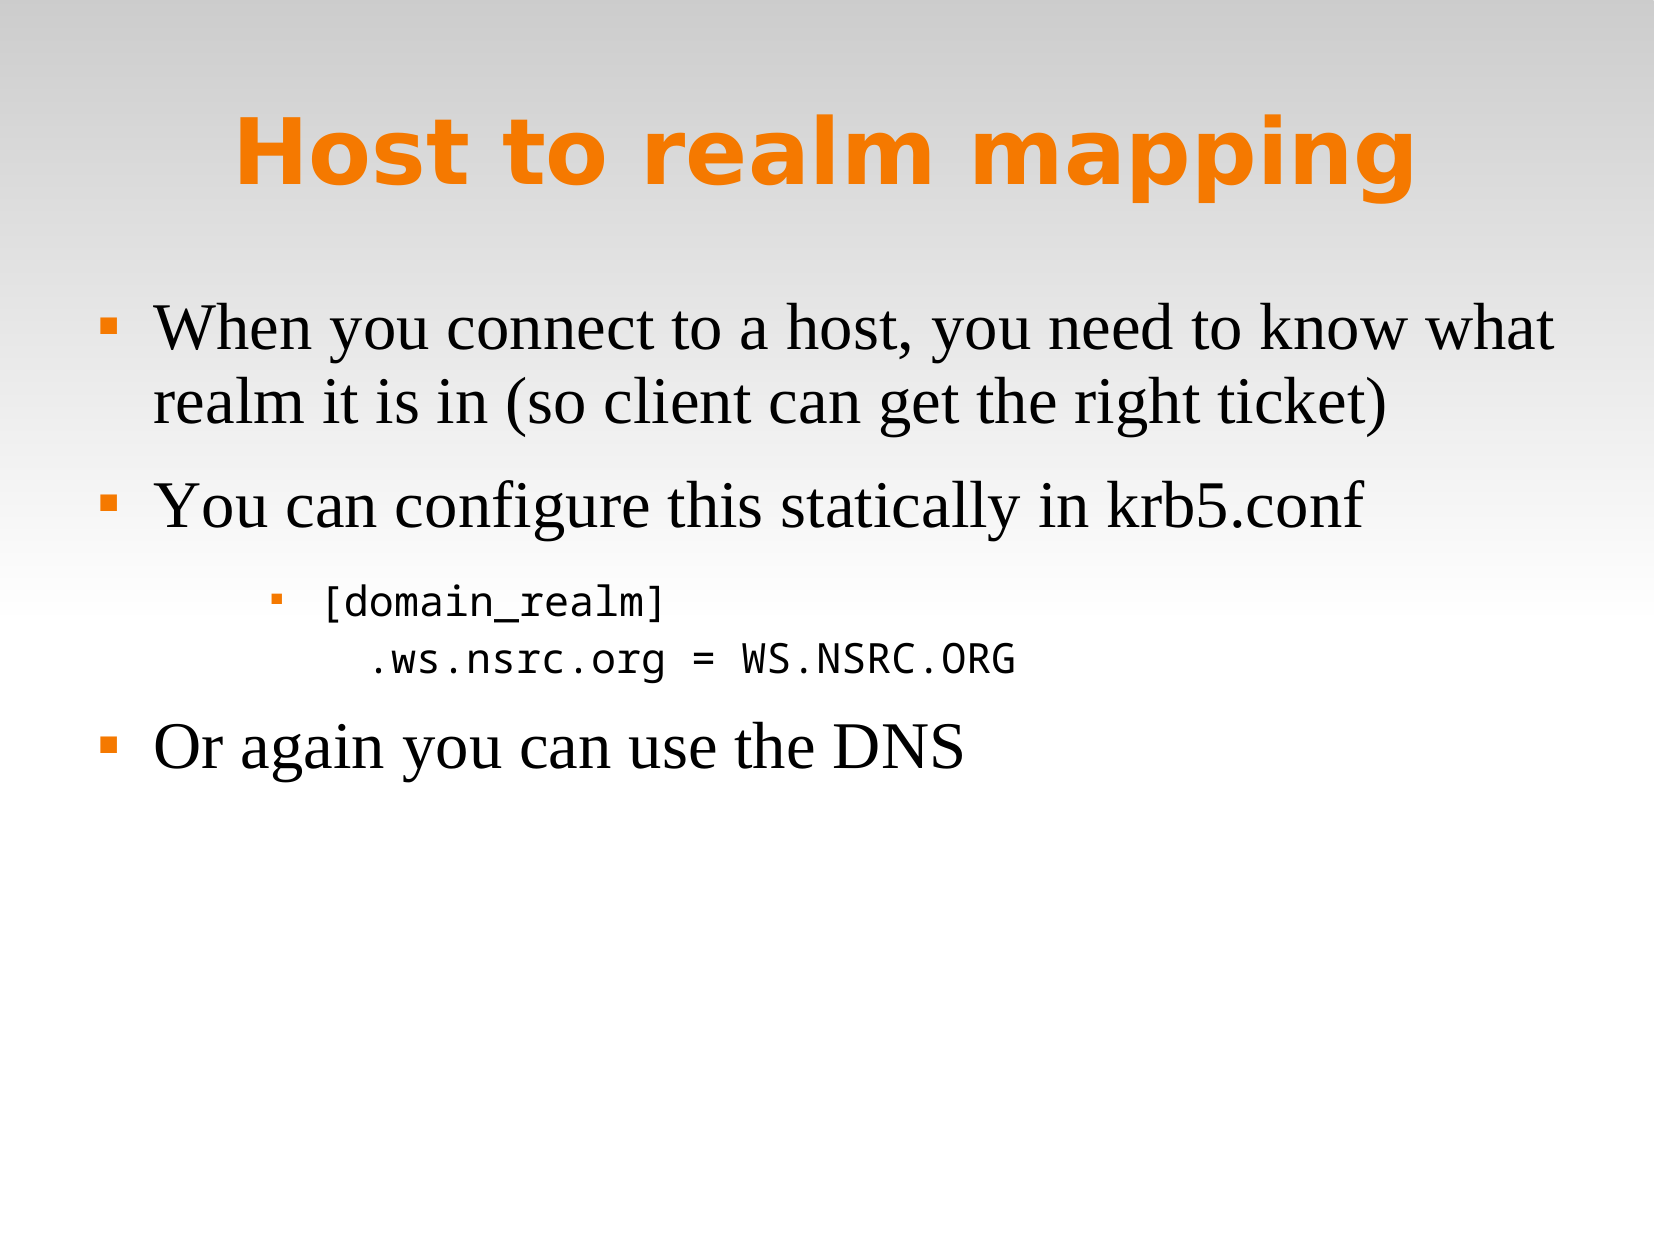

# Host to realm mapping
When you connect to a host, you need to know what realm it is in (so client can get the right ticket)
You can configure this statically in krb5.conf
[domain_realm]
.ws.nsrc.org = WS.NSRC.ORG
Or again you can use the DNS